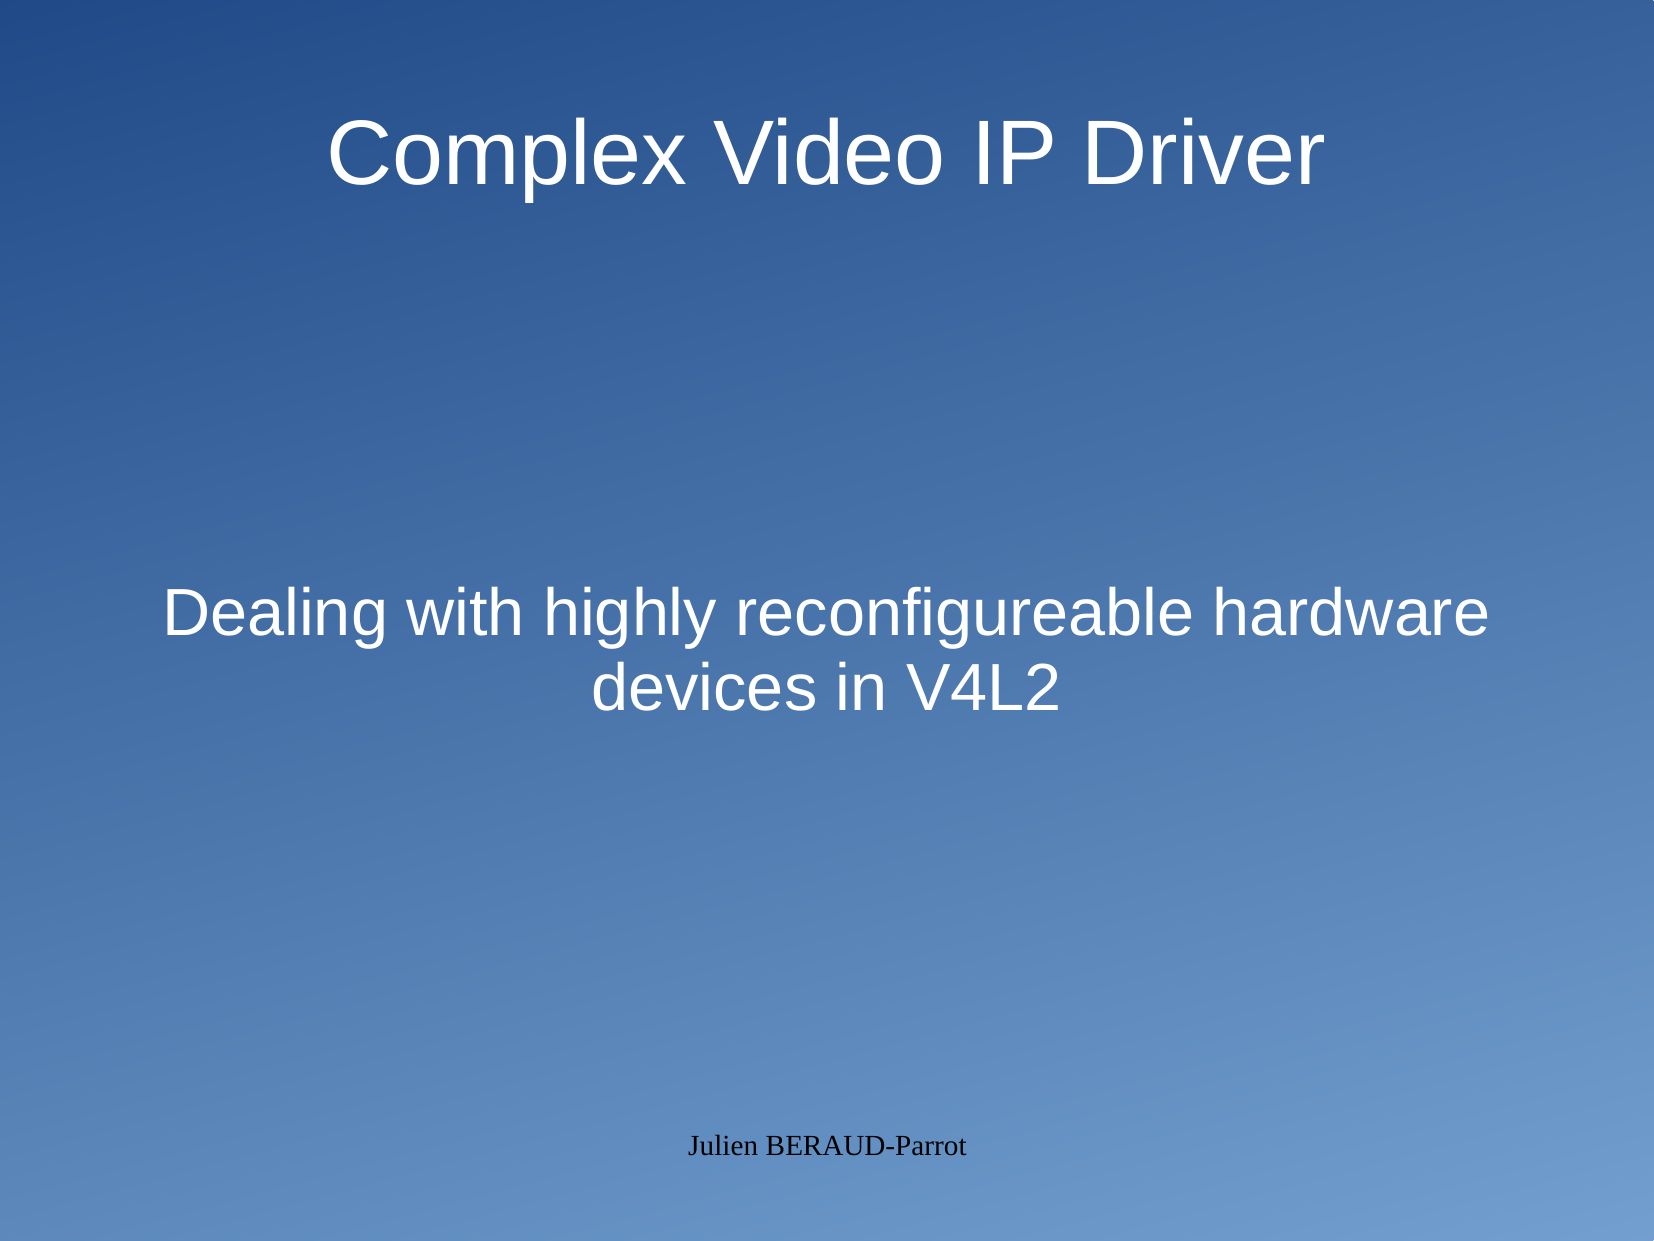

# Complex Video IP Driver
Dealing with highly reconfigureable hardware devices in V4L2
Julien BERAUD-Parrot